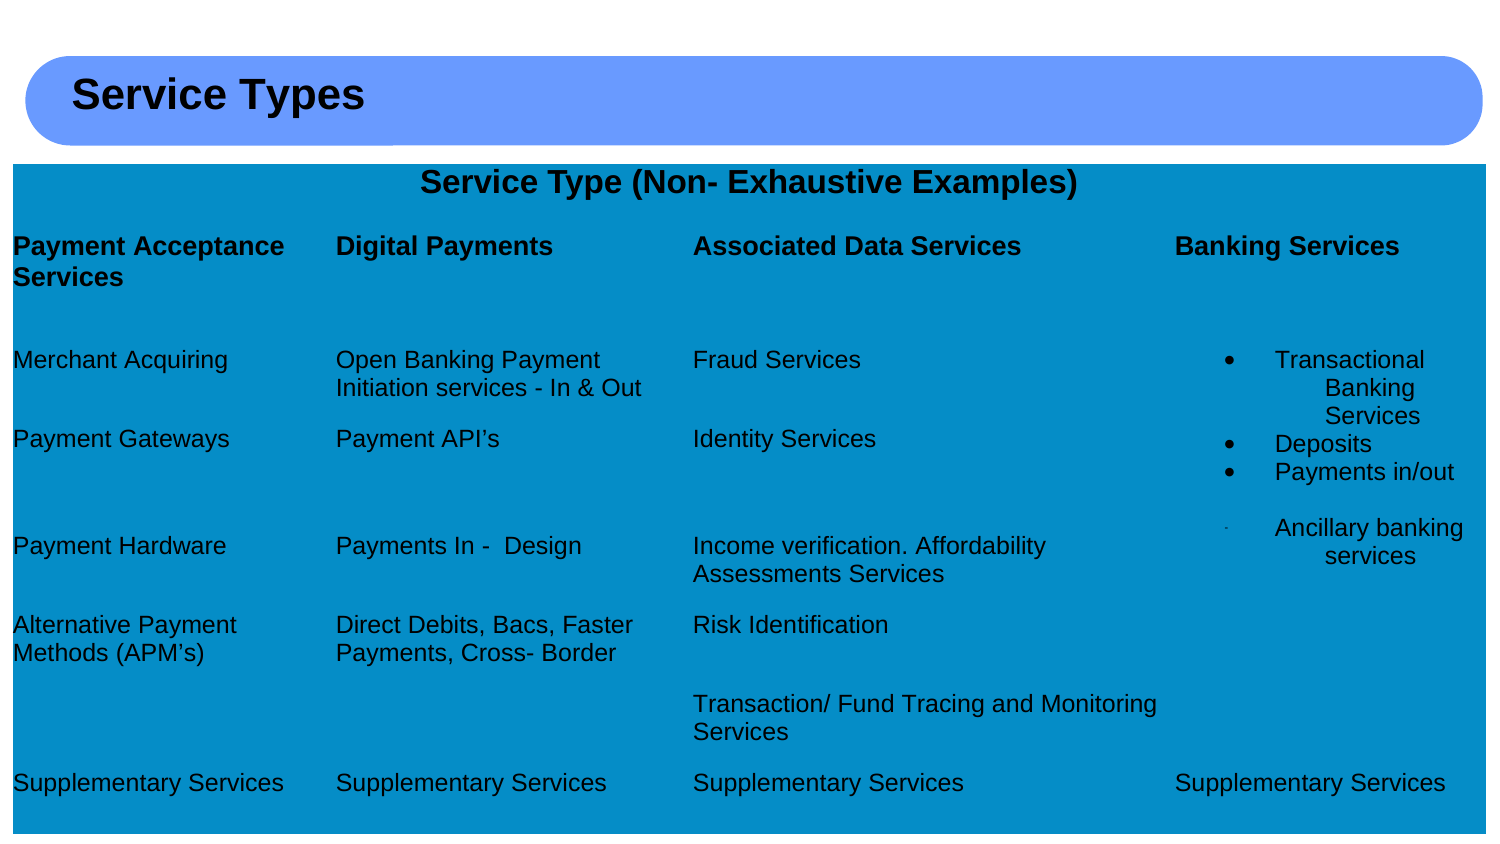

# Service Types
| Service Type (Non- Exhaustive Examples) | | | |
| --- | --- | --- | --- |
| Payment Acceptance Services | Digital Payments | Associated Data Services | Banking Services |
| Merchant Acquiring | Open Banking Payment Initiation services - In & Out | Fraud Services | Transactional Banking Services Deposits Payments in/out Ancillary banking services |
| Payment Gateways | Payment API’s | Identity Services | |
| Payment Hardware | Payments In - Design | Income verification. Affordability Assessments Services | |
| Alternative Payment Methods (APM’s) | Direct Debits, Bacs, Faster Payments, Cross- Border | Risk Identification | |
| | | Transaction/ Fund Tracing and Monitoring Services | |
| Supplementary Services | Supplementary Services | Supplementary Services | Supplementary Services |